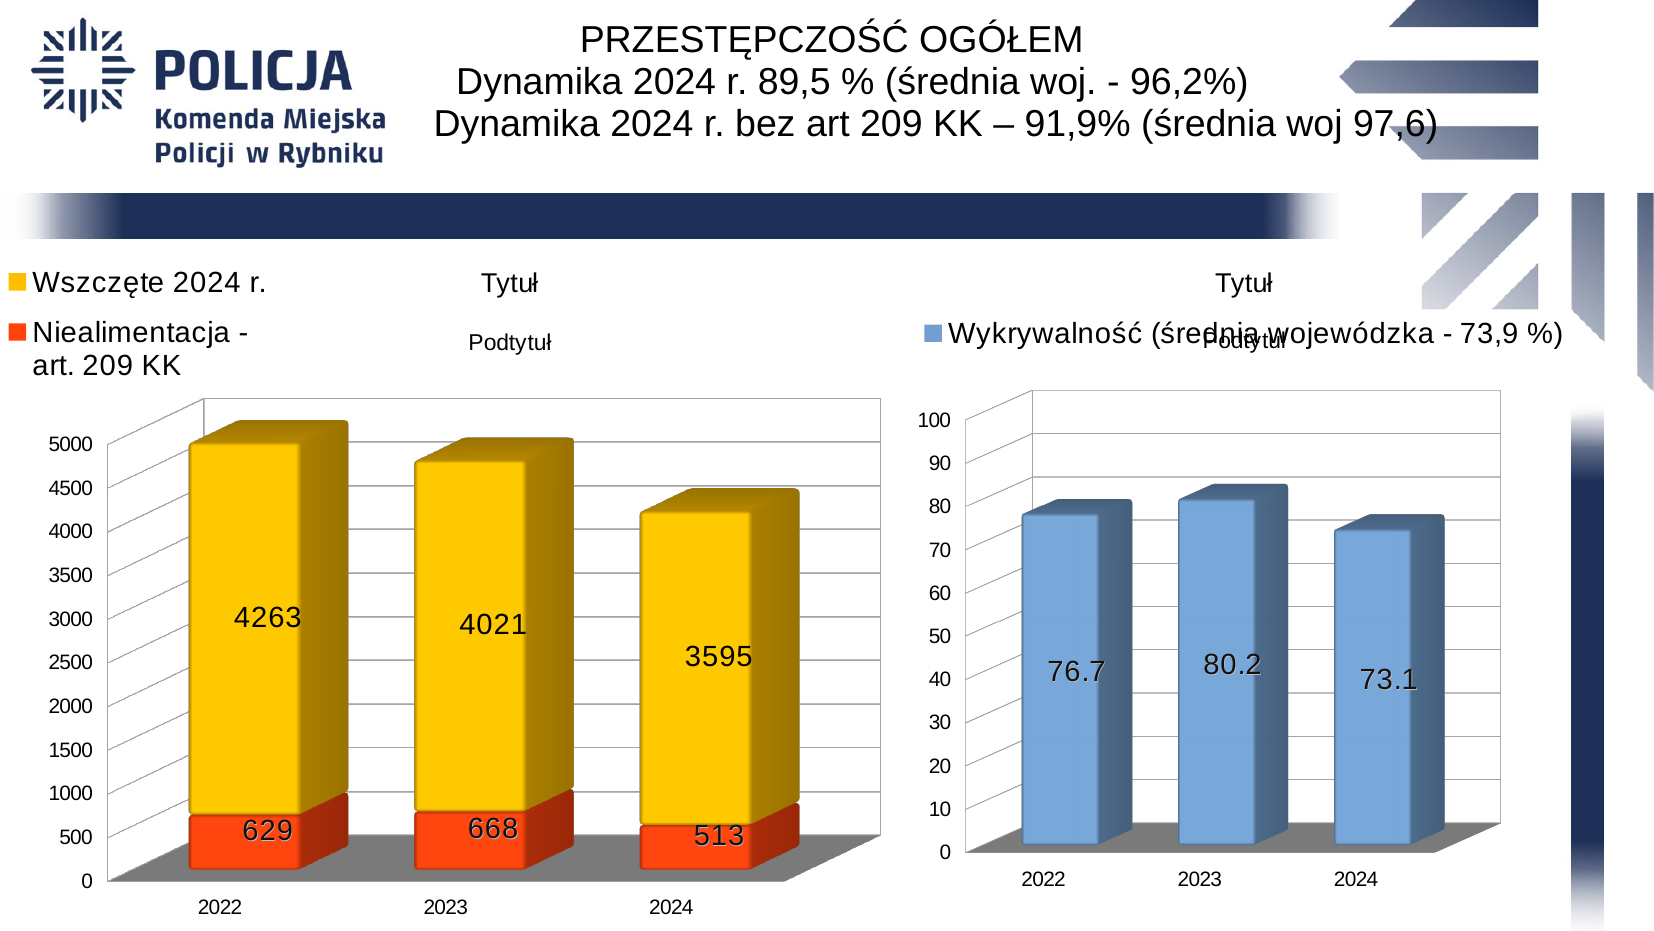

# PRZESTĘPCZOŚĆ OGÓŁEM Dynamika 2024 r. 89,5 % (średnia woj. - 96,2%) Dynamika 2024 r. bez art 209 KK – 91,9% (średnia woj 97,6)
[unsupported chart]
[unsupported chart]